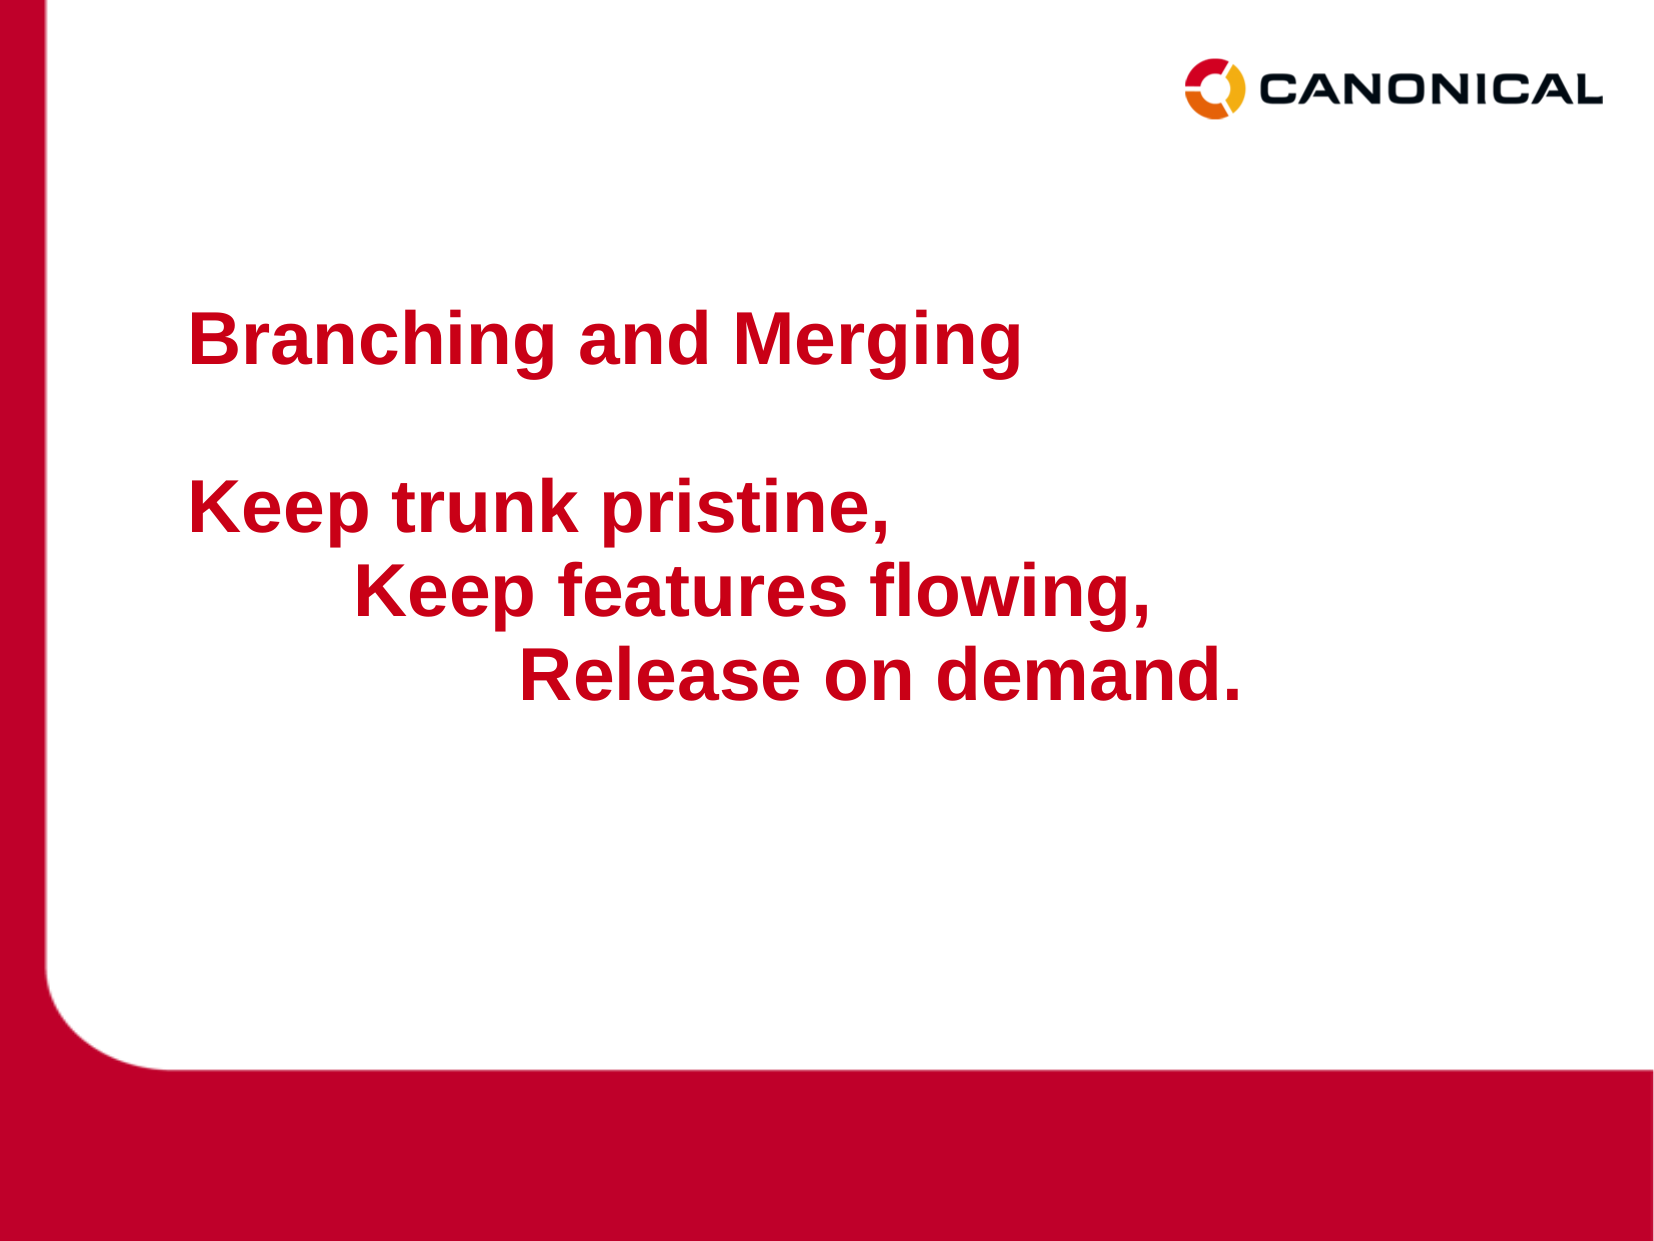

# Branching and Merging Keep trunk pristine, Keep features flowing, Release on demand.